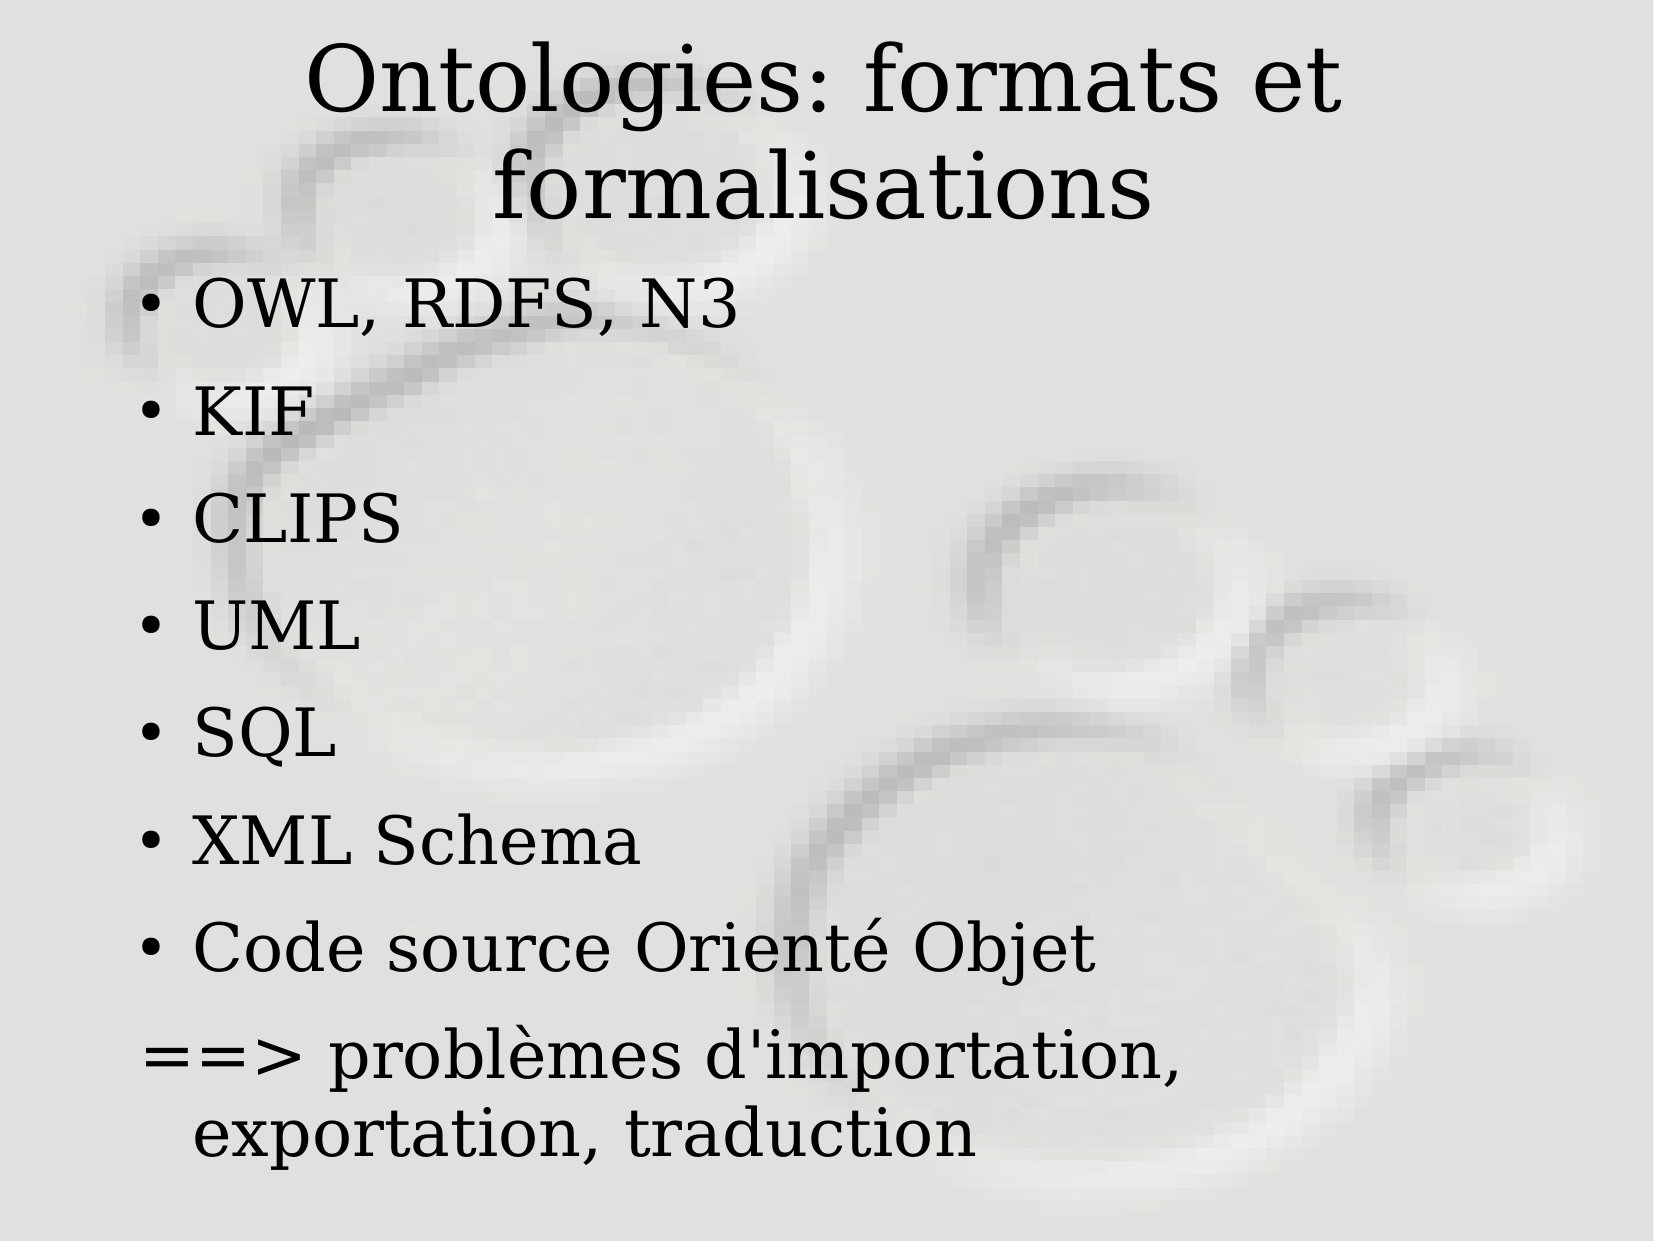

# Ontologies: formats et formalisations
OWL, RDFS, N3
KIF
CLIPS
UML
SQL
XML Schema
Code source Orienté Objet
==> problèmes d'importation, exportation, traduction